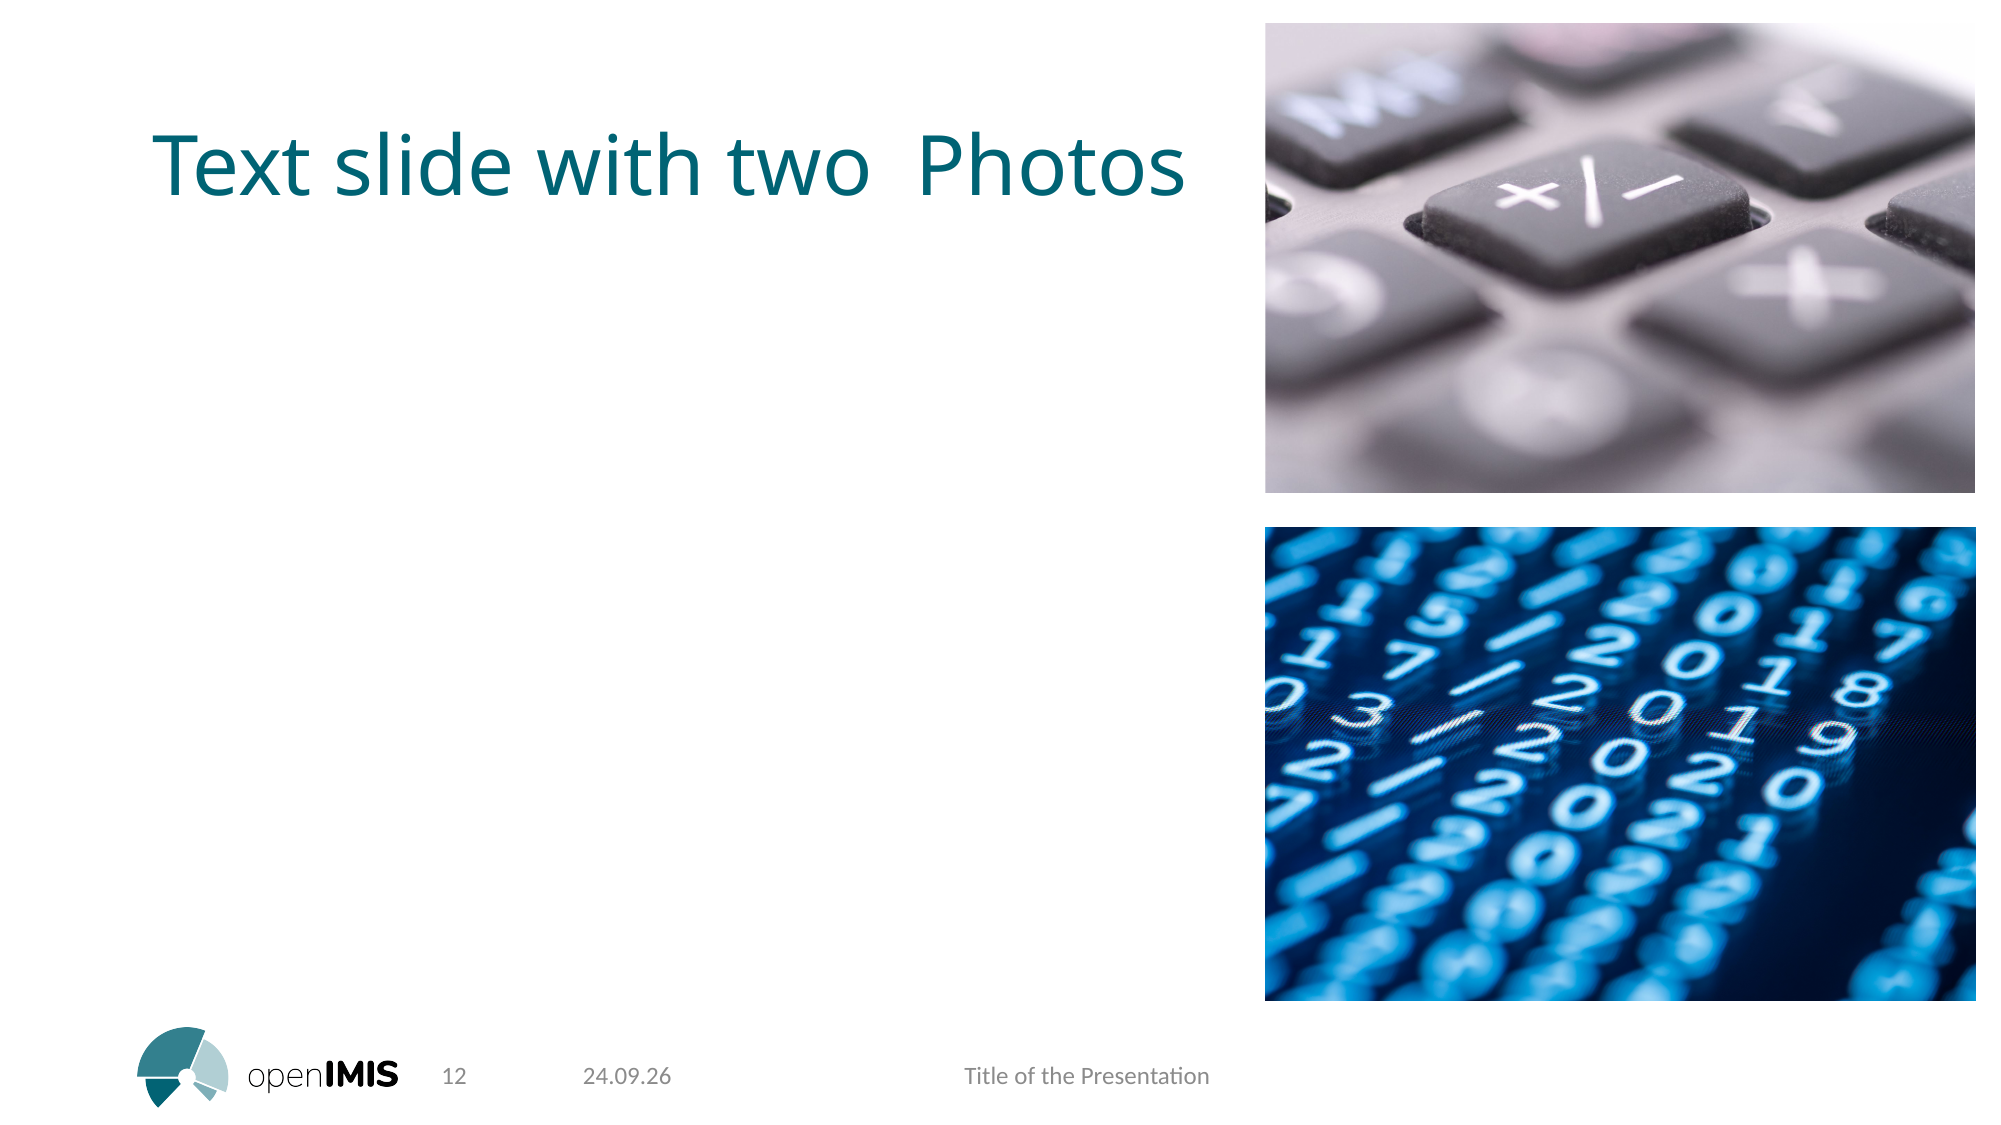

# Text slide with two Photos
Title of the Presentation